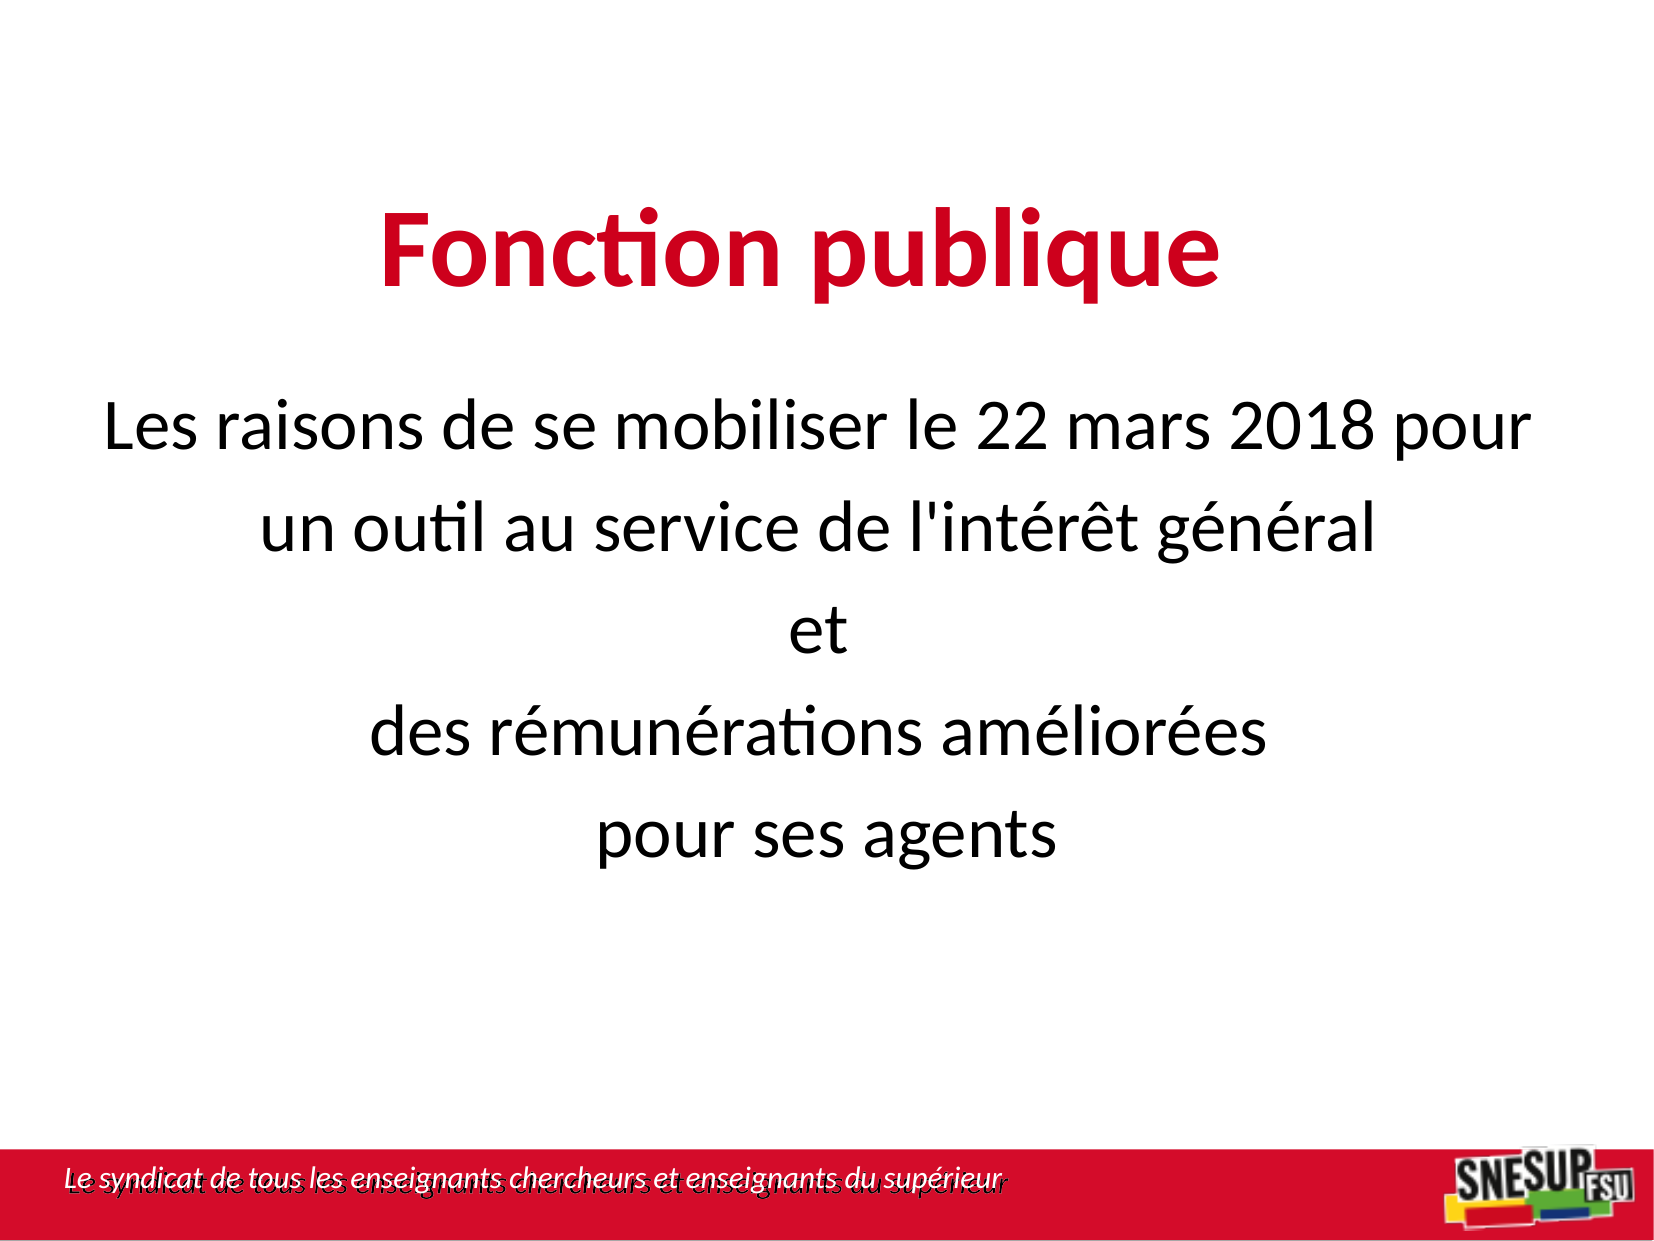

# Fonction publique
Les raisons de se mobiliser le 22 mars 2018 pour
un outil au service de l'intérêt général
et
des rémunérations améliorées
pour ses agents